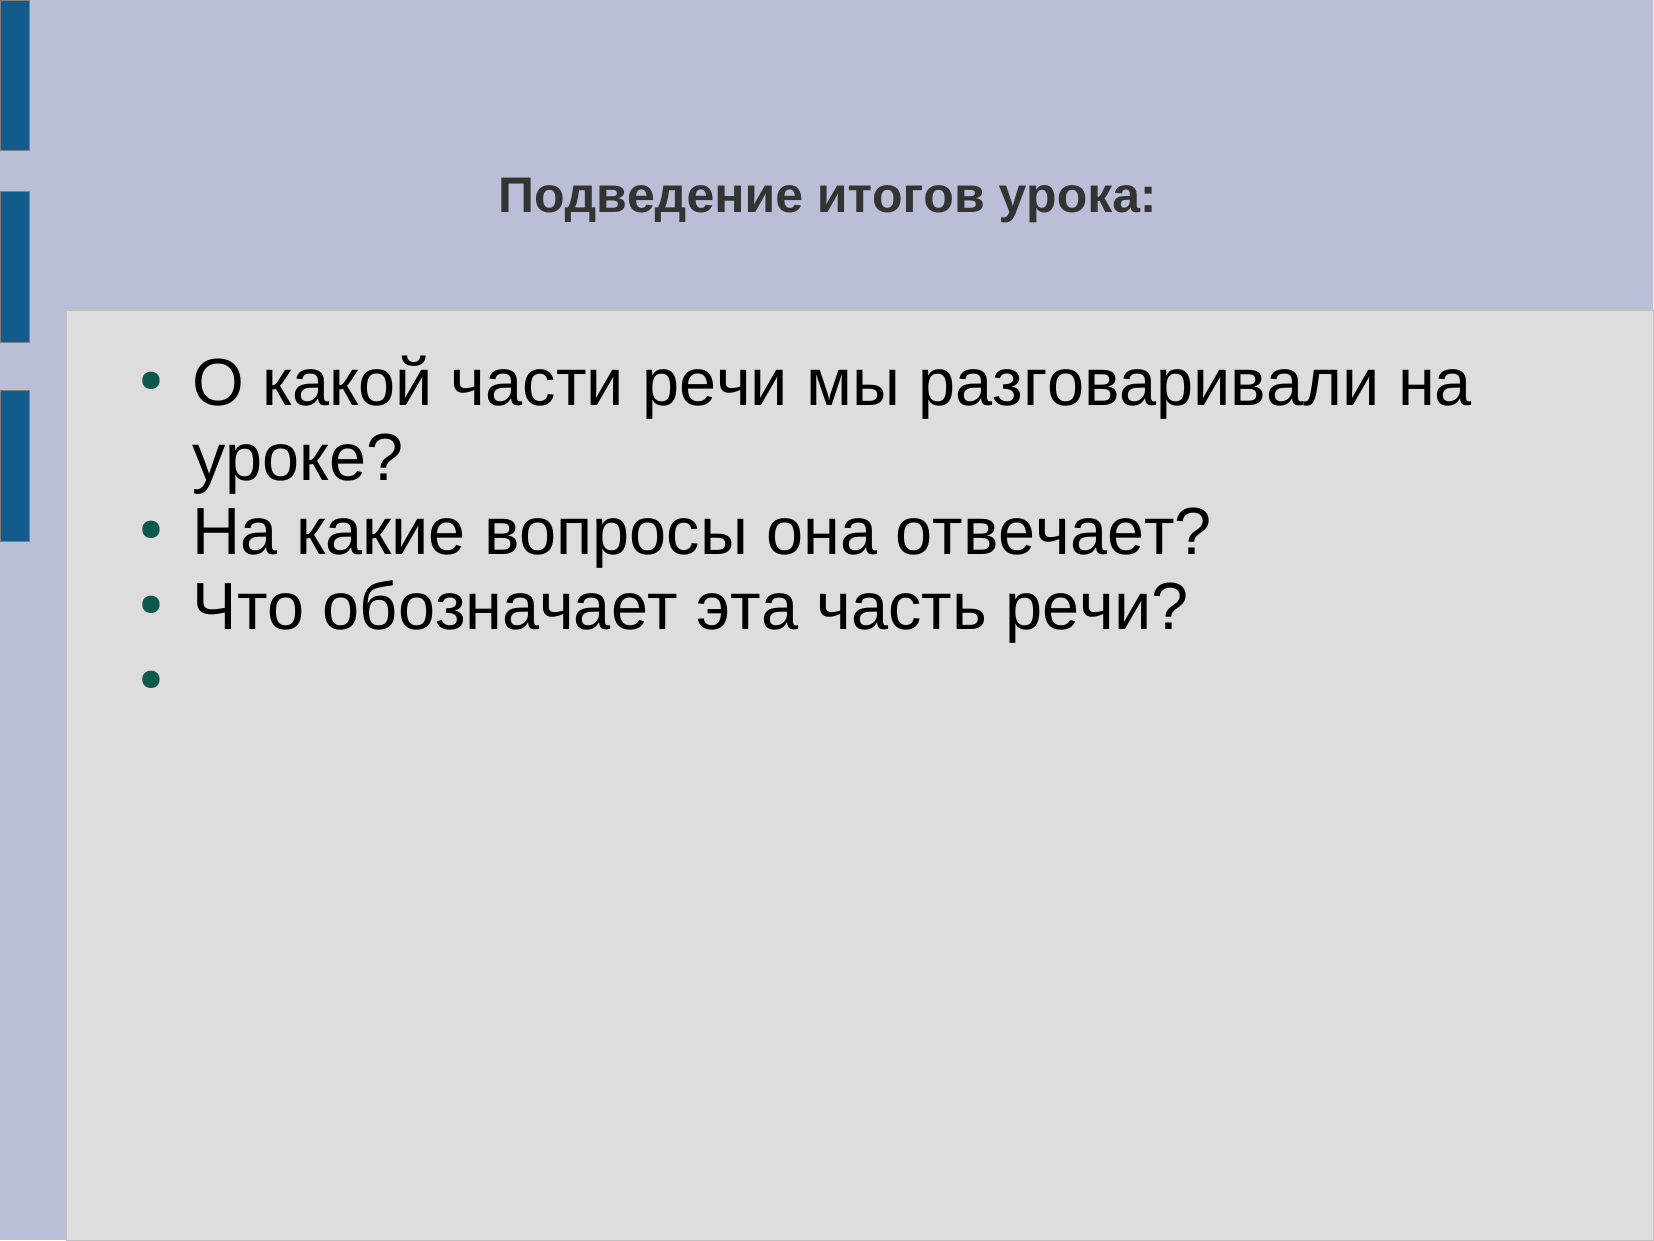

# Подведение итогов урока:
О какой части речи мы разговаривали на уроке?
На какие вопросы она отвечает?
Что обозначает эта часть речи?